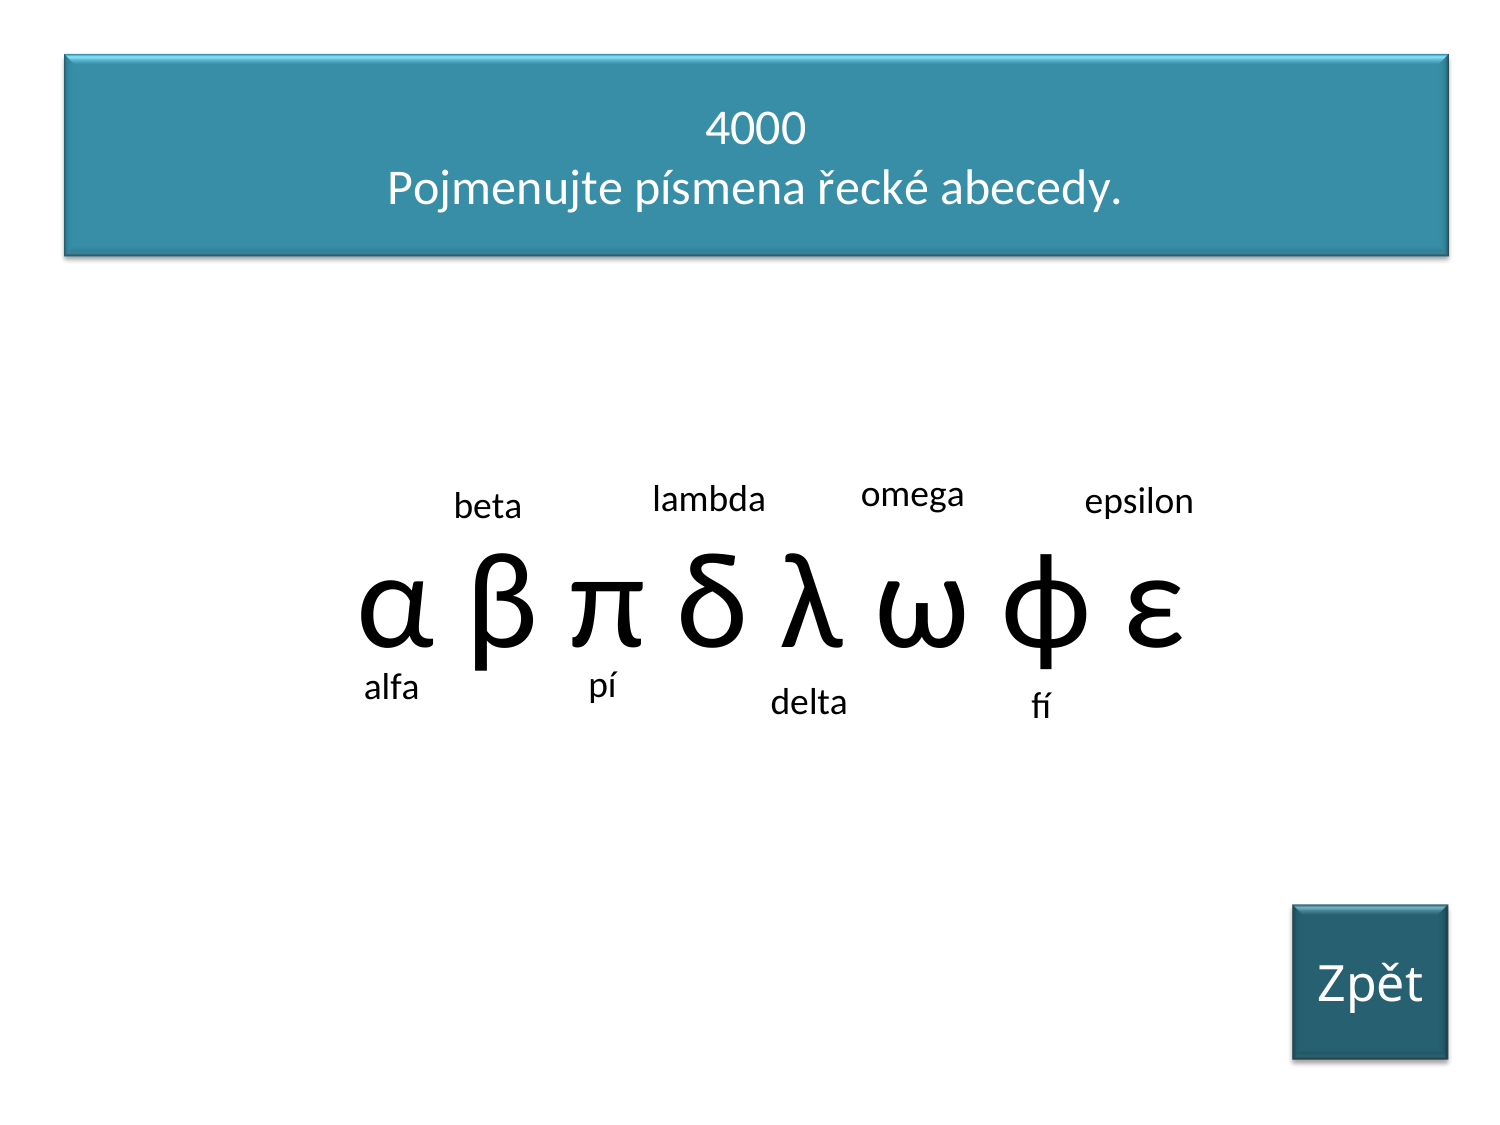

4000
Pojmenujte písmena řecké abecedy.
omega
lambda
epsilon
beta
α β π δ λ ω ϕ ε
pí
alfa
delta
fí
Zpět